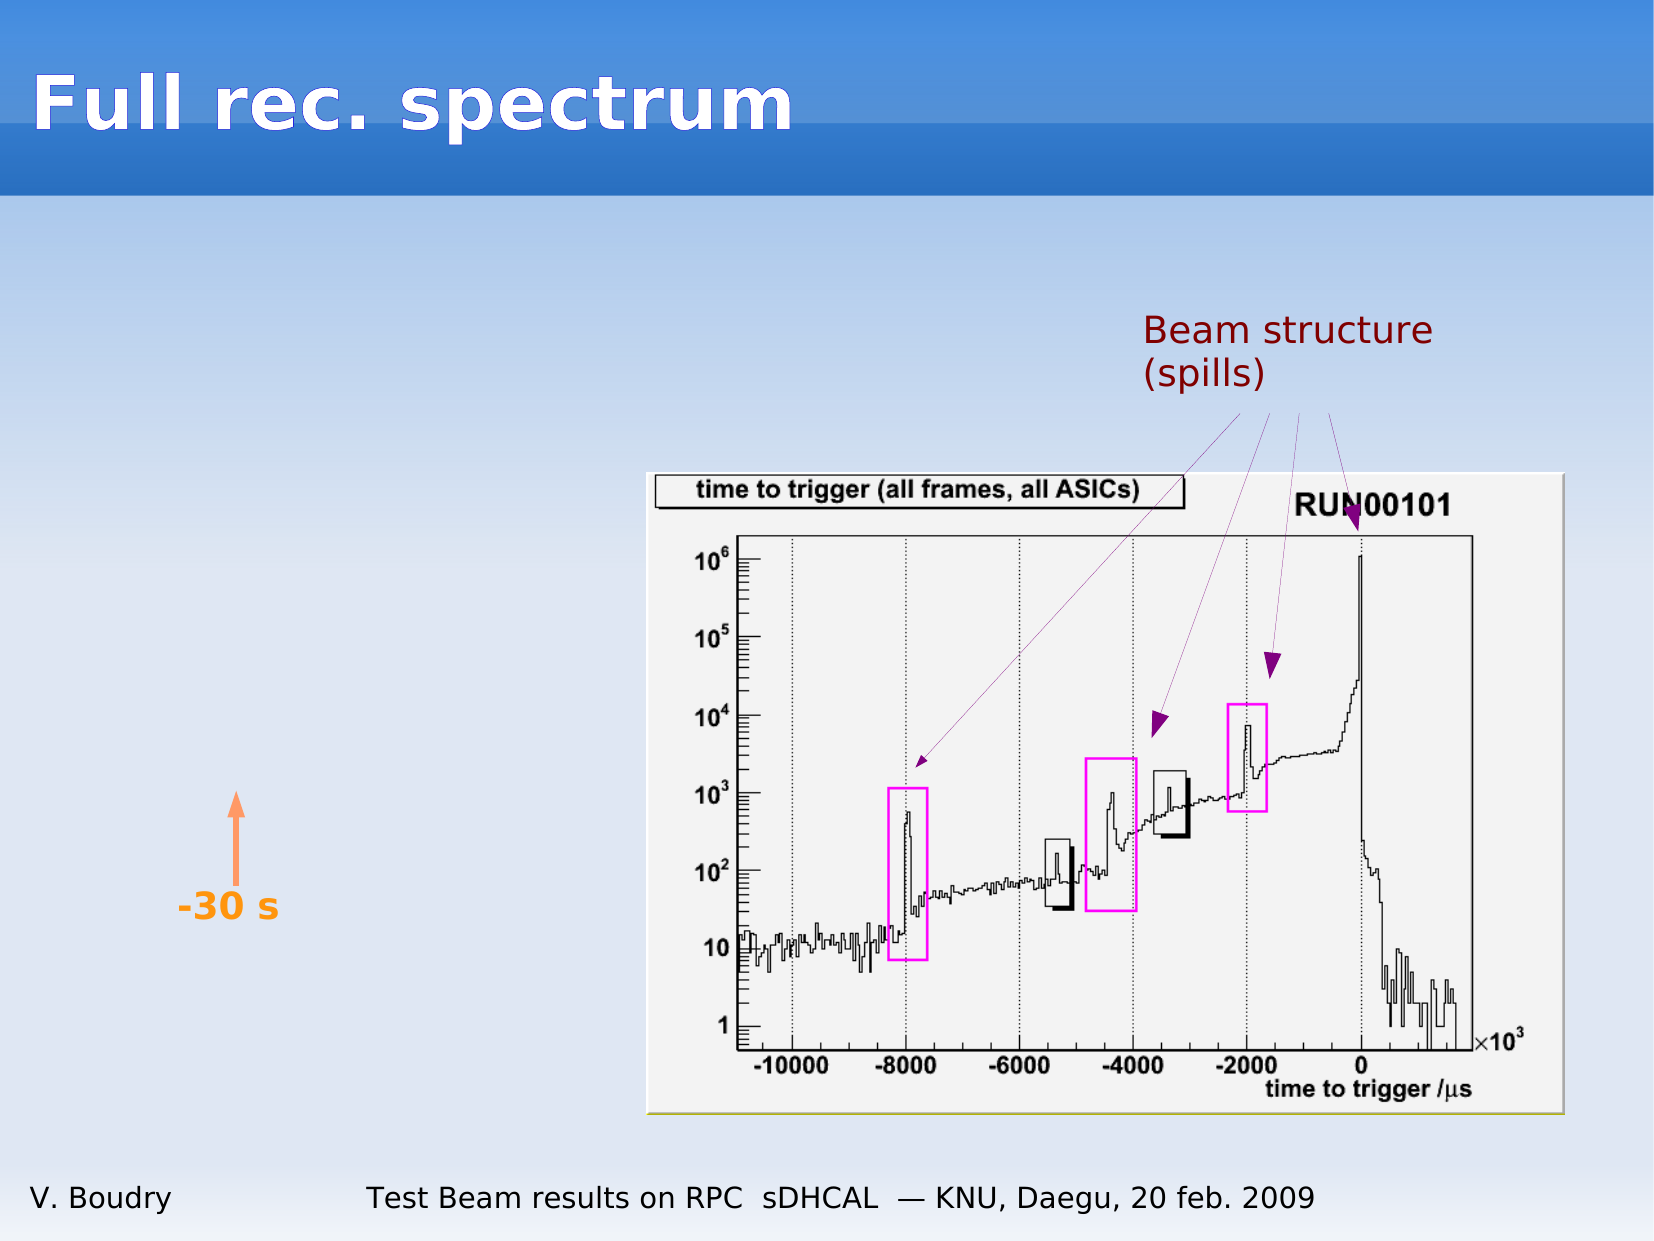

# Full rec. spectrum
Beam structure
(spills)
-30 s
Vincent.Boudry@in2p3.fr
Test Beam results on RPC sDHCAL — KNU, Daegu, 20 feb. 2009